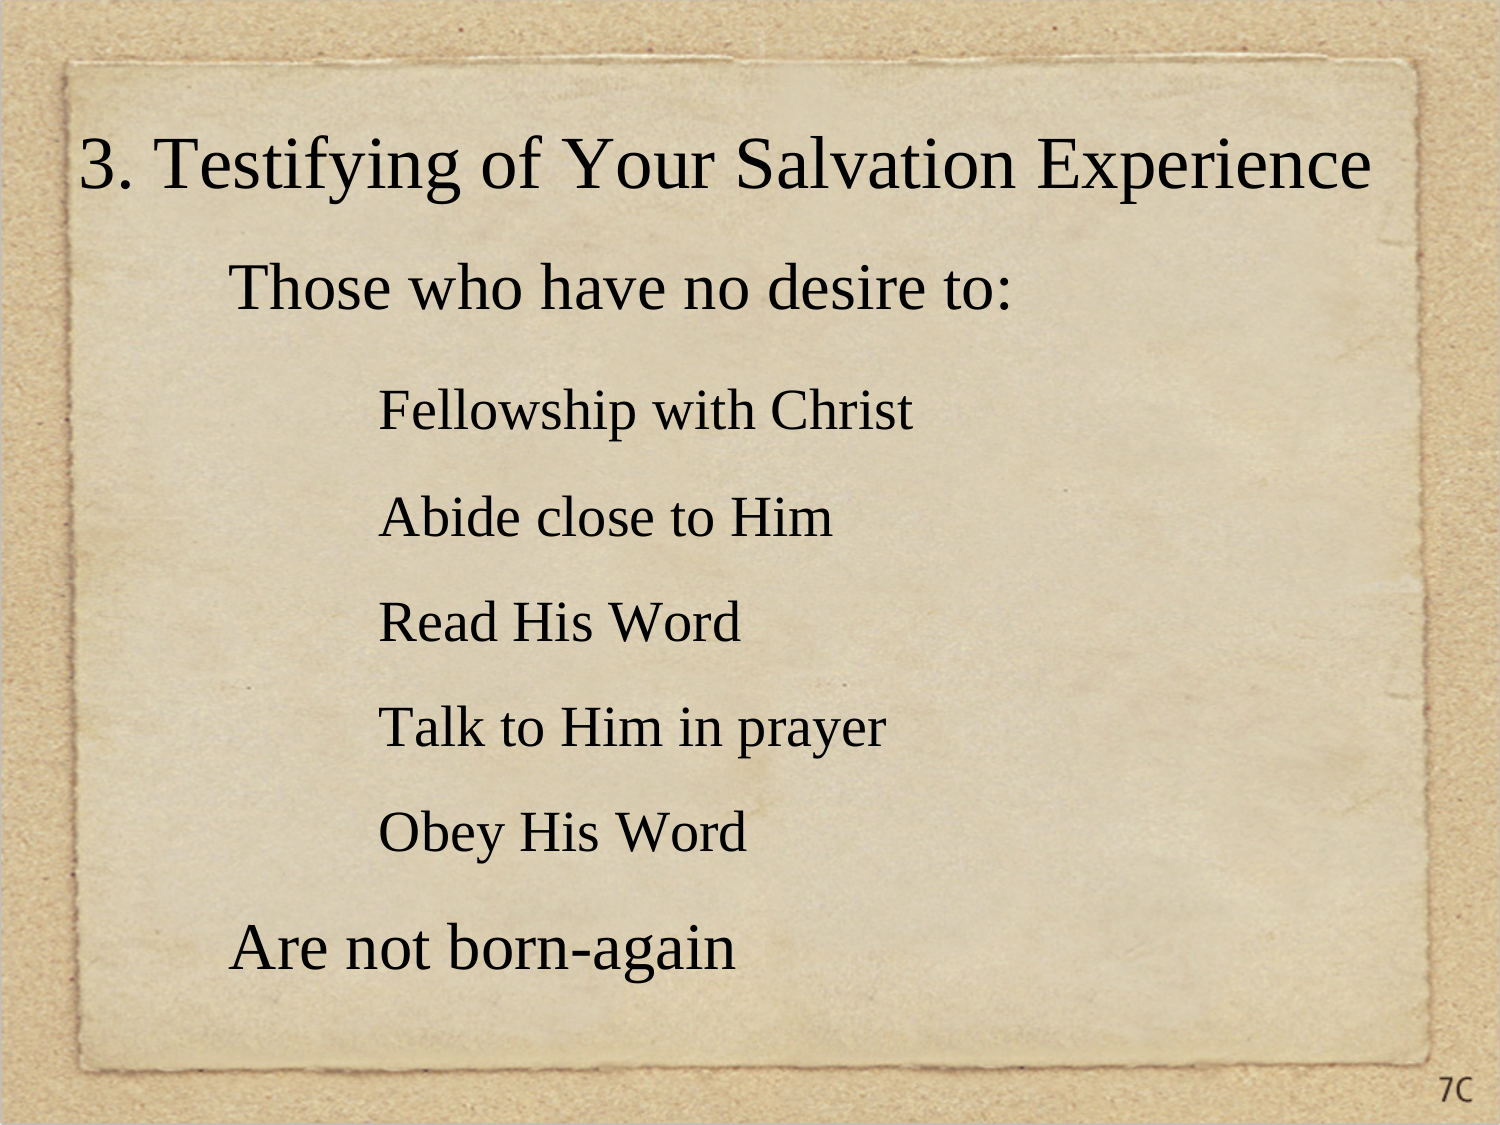

3. Testifying of Your Salvation Experience
	Those who have no desire to:
		Fellowship with Christ
		Abide close to Him
		Read His Word
		Talk to Him in prayer
		Obey His Word
	Are not born-again